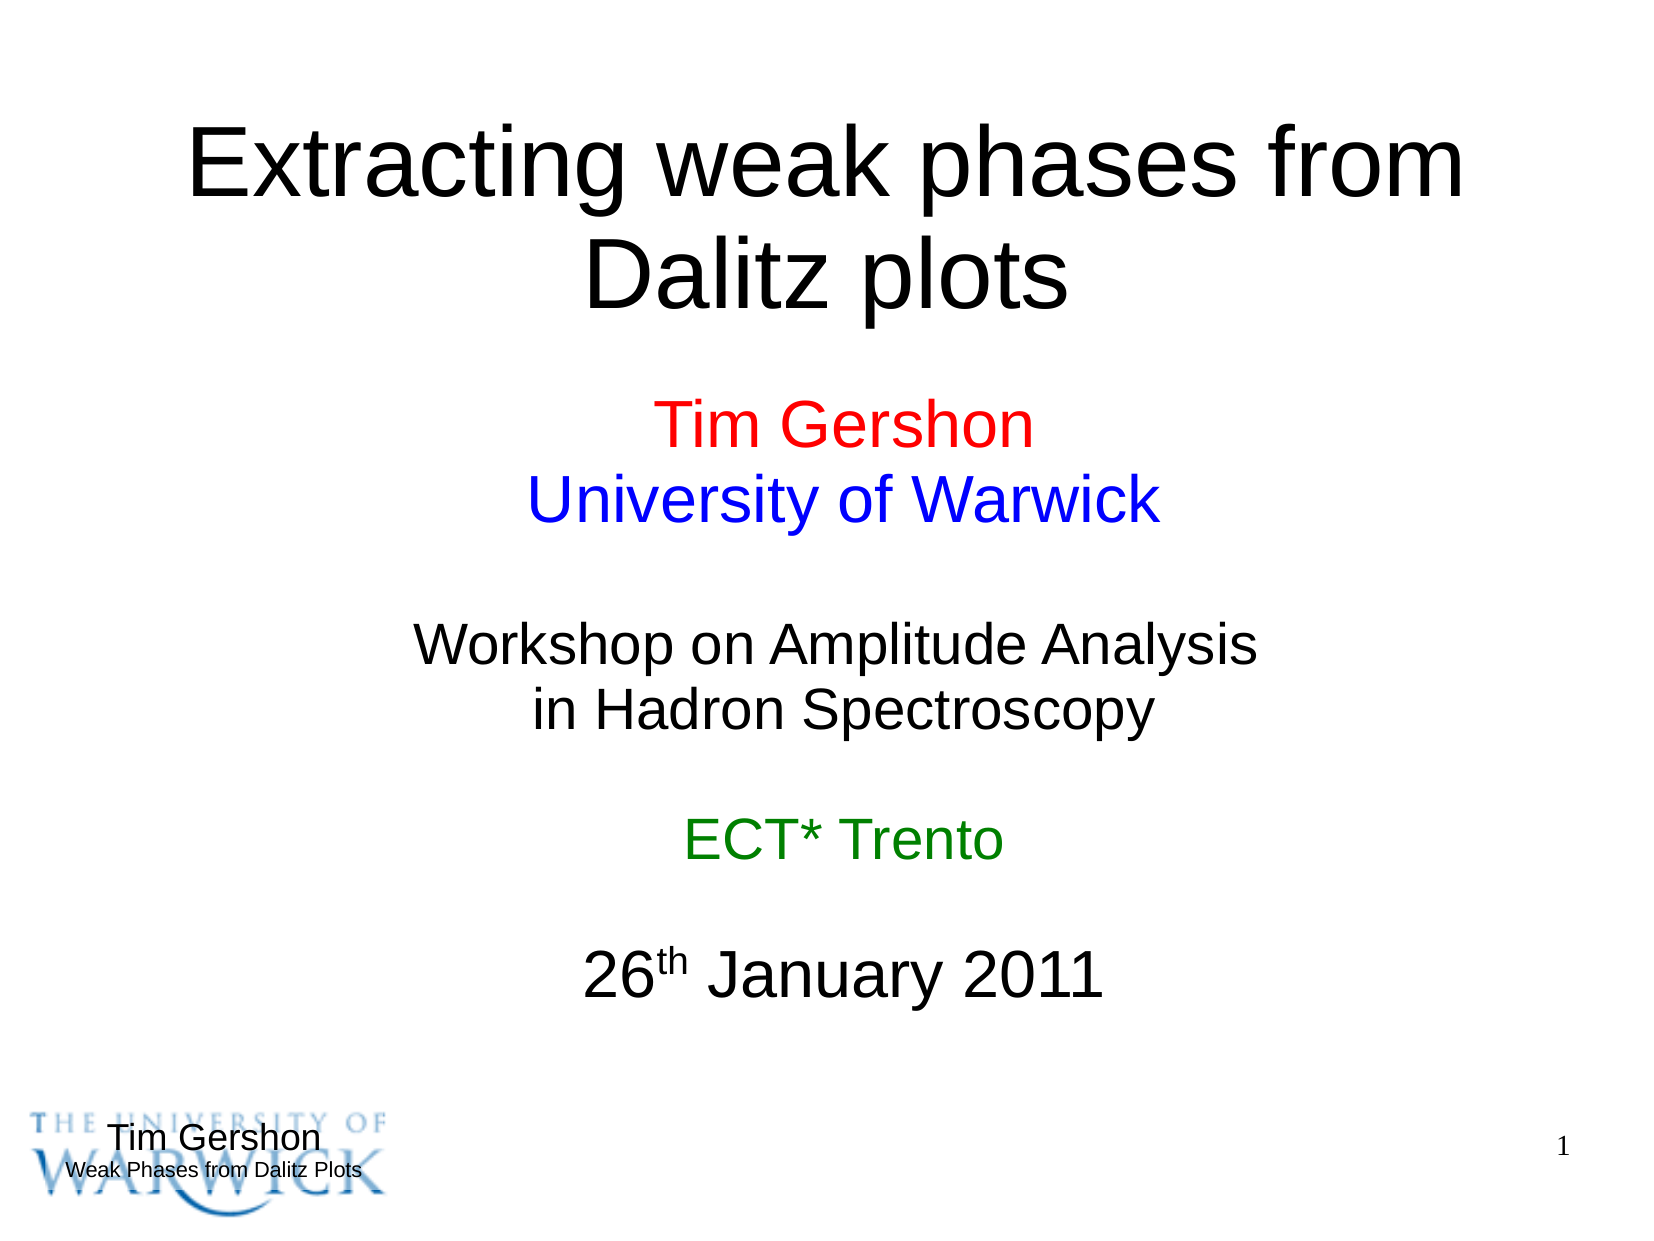

# Extracting weak phases from Dalitz plots
Tim Gershon
University of Warwick
Workshop on Amplitude Analysis
in Hadron Spectroscopy
ECT* Trento
26th January 2011
Tim Gershon
Weak Phases from Dalitz Plots
1